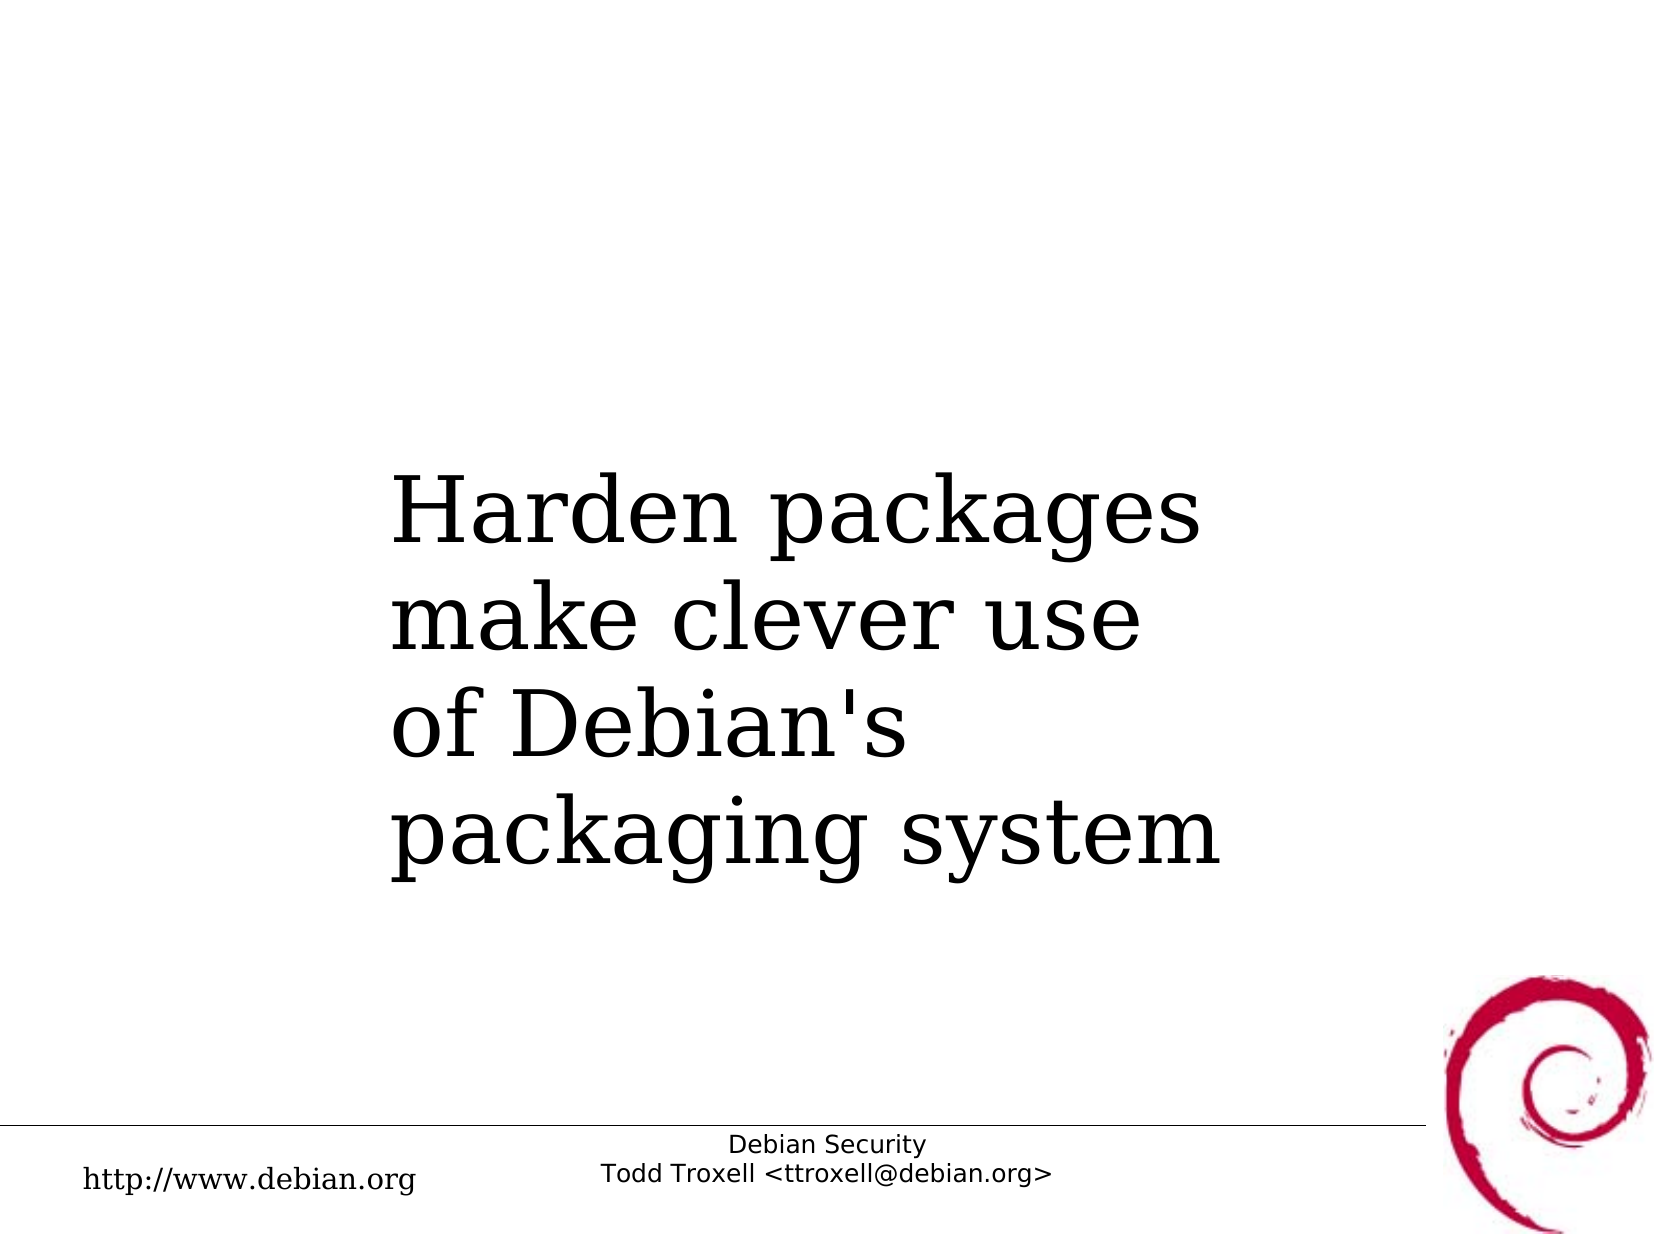

Harden packages make clever use of Debian's packaging system